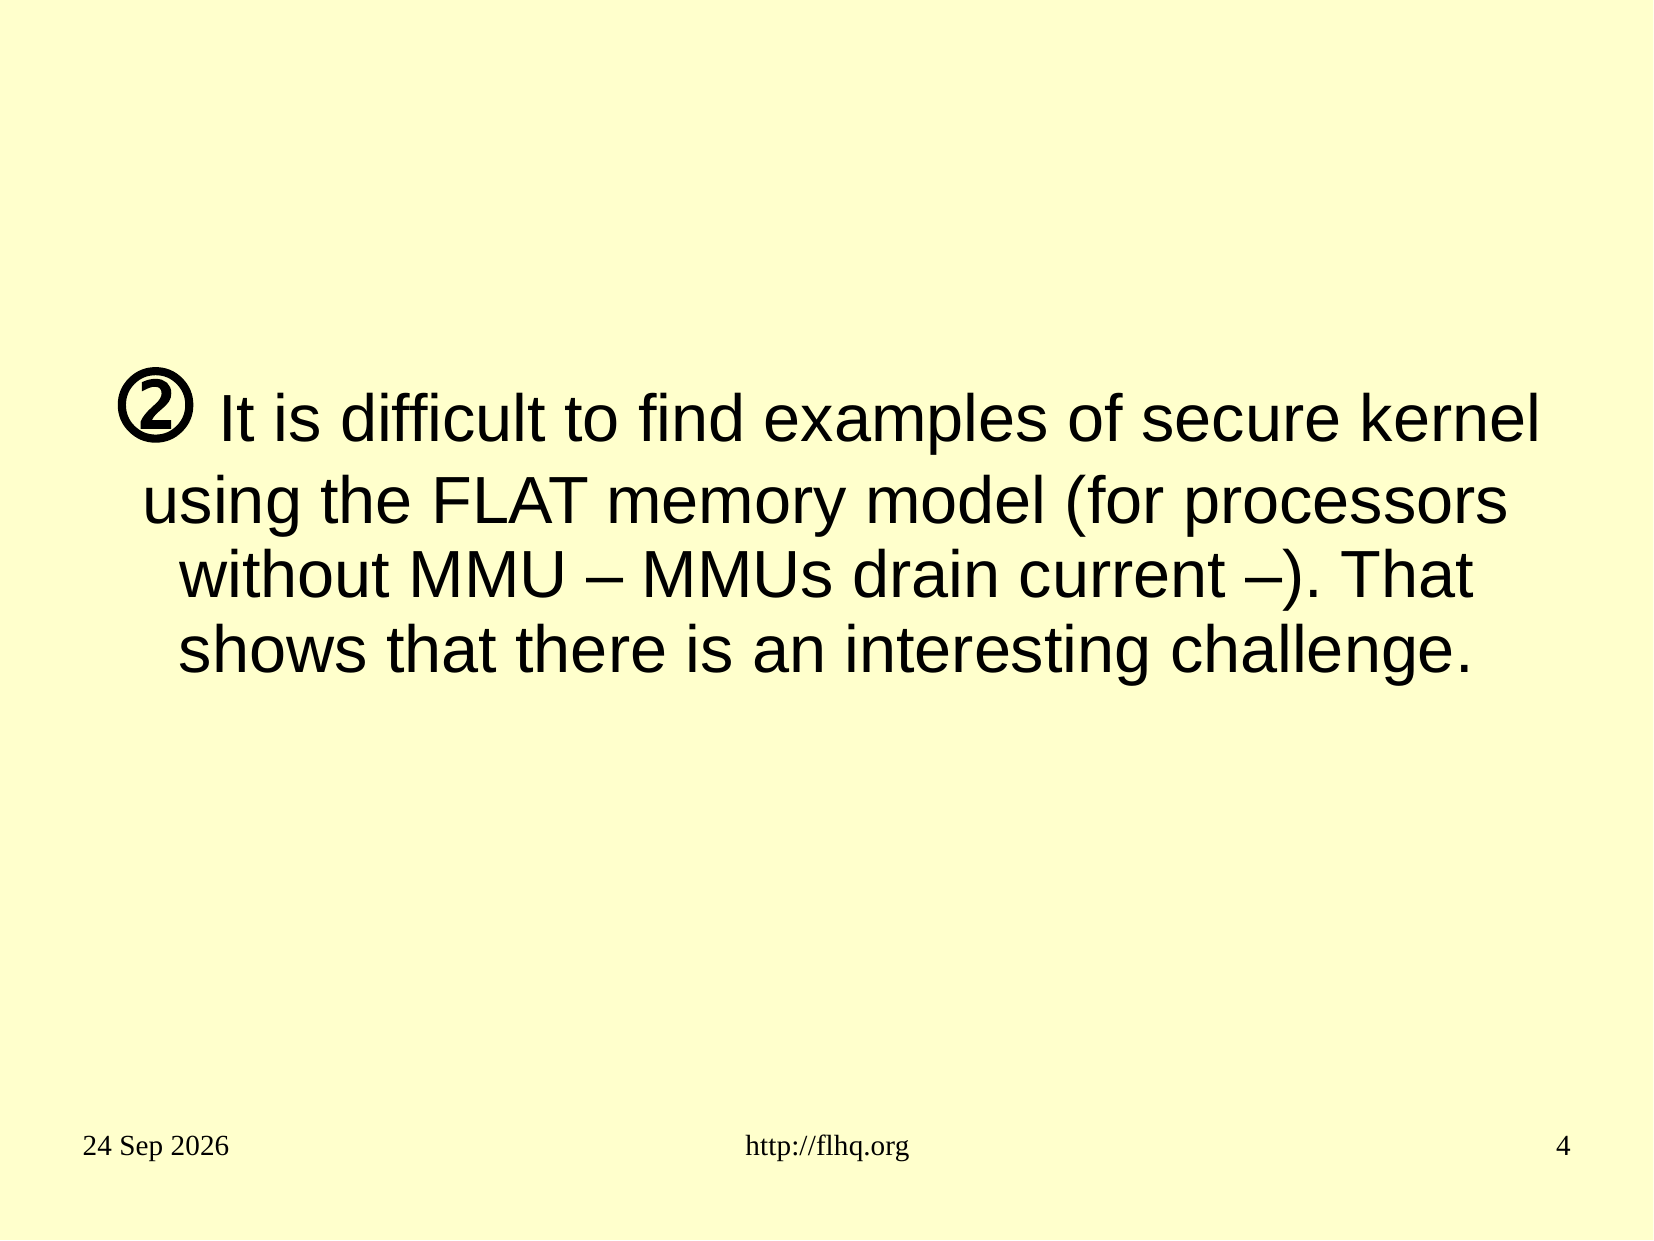

# ② It is difficult to find examples of secure kernel using the FLAT memory model (for processors without MMU – MMUs drain current –). That shows that there is an interesting challenge.
http://flhq.org
4